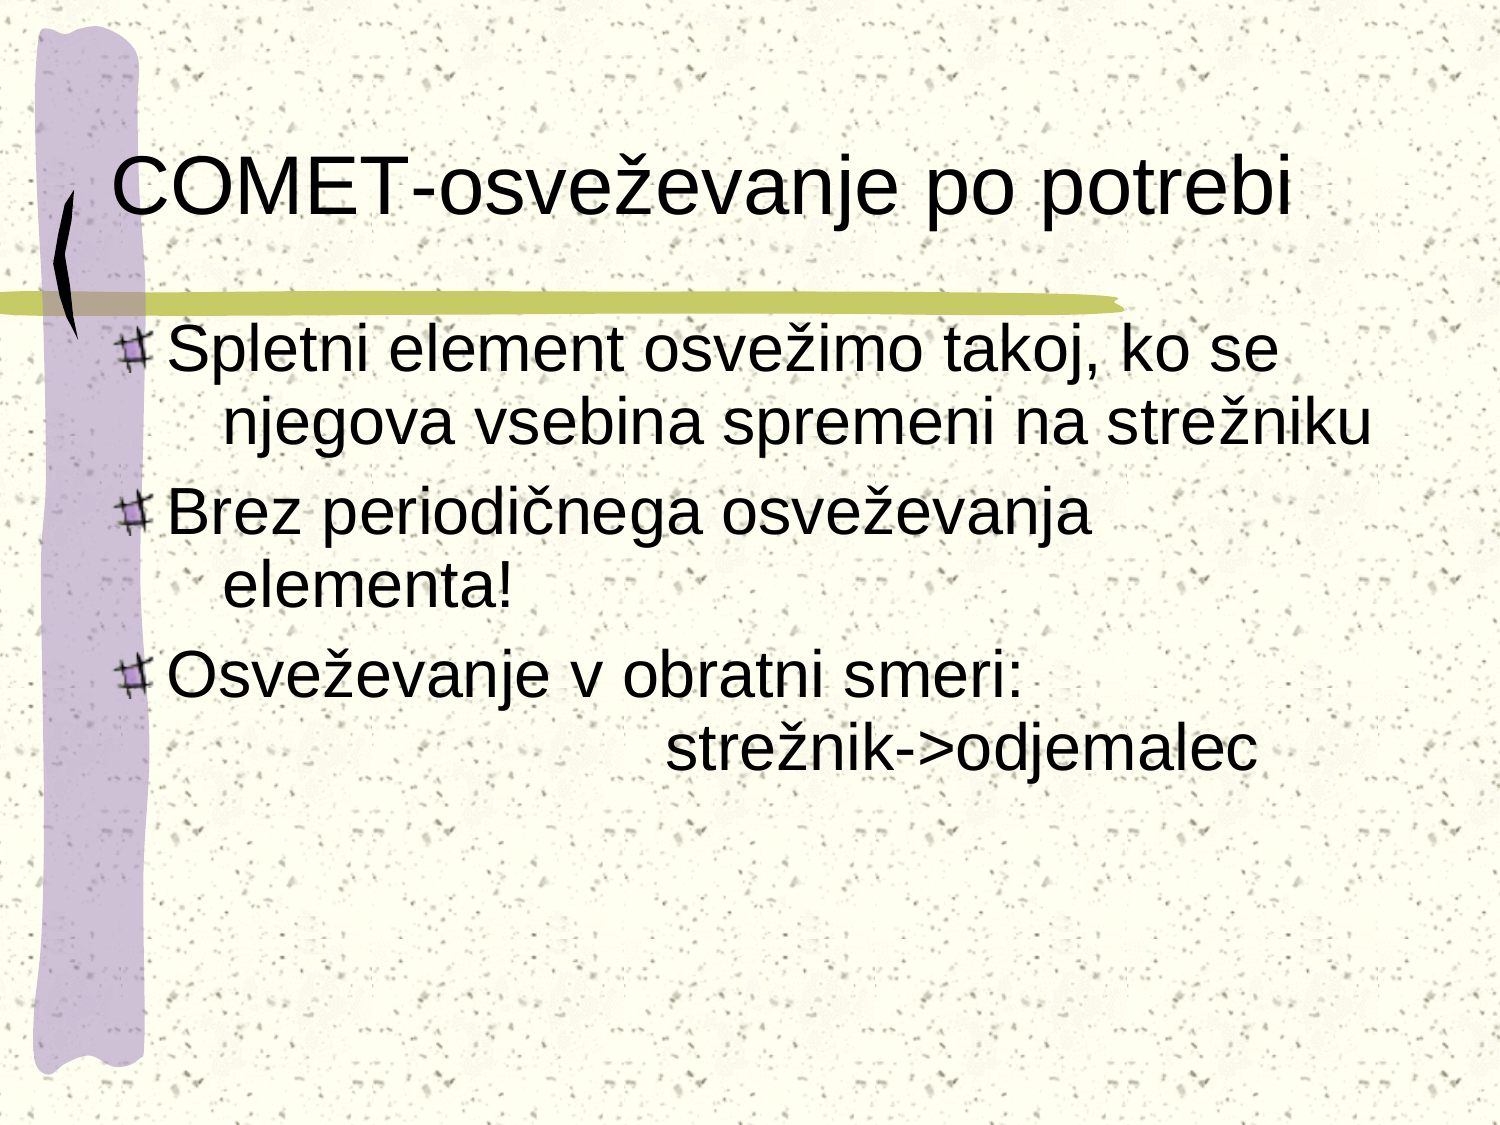

# COMET-osveževanje po potrebi
Spletni element osvežimo takoj, ko se njegova vsebina spremeni na strežniku
Brez periodičnega osveževanja elementa!
Osveževanje v obratni smeri: strežnik->odjemalec